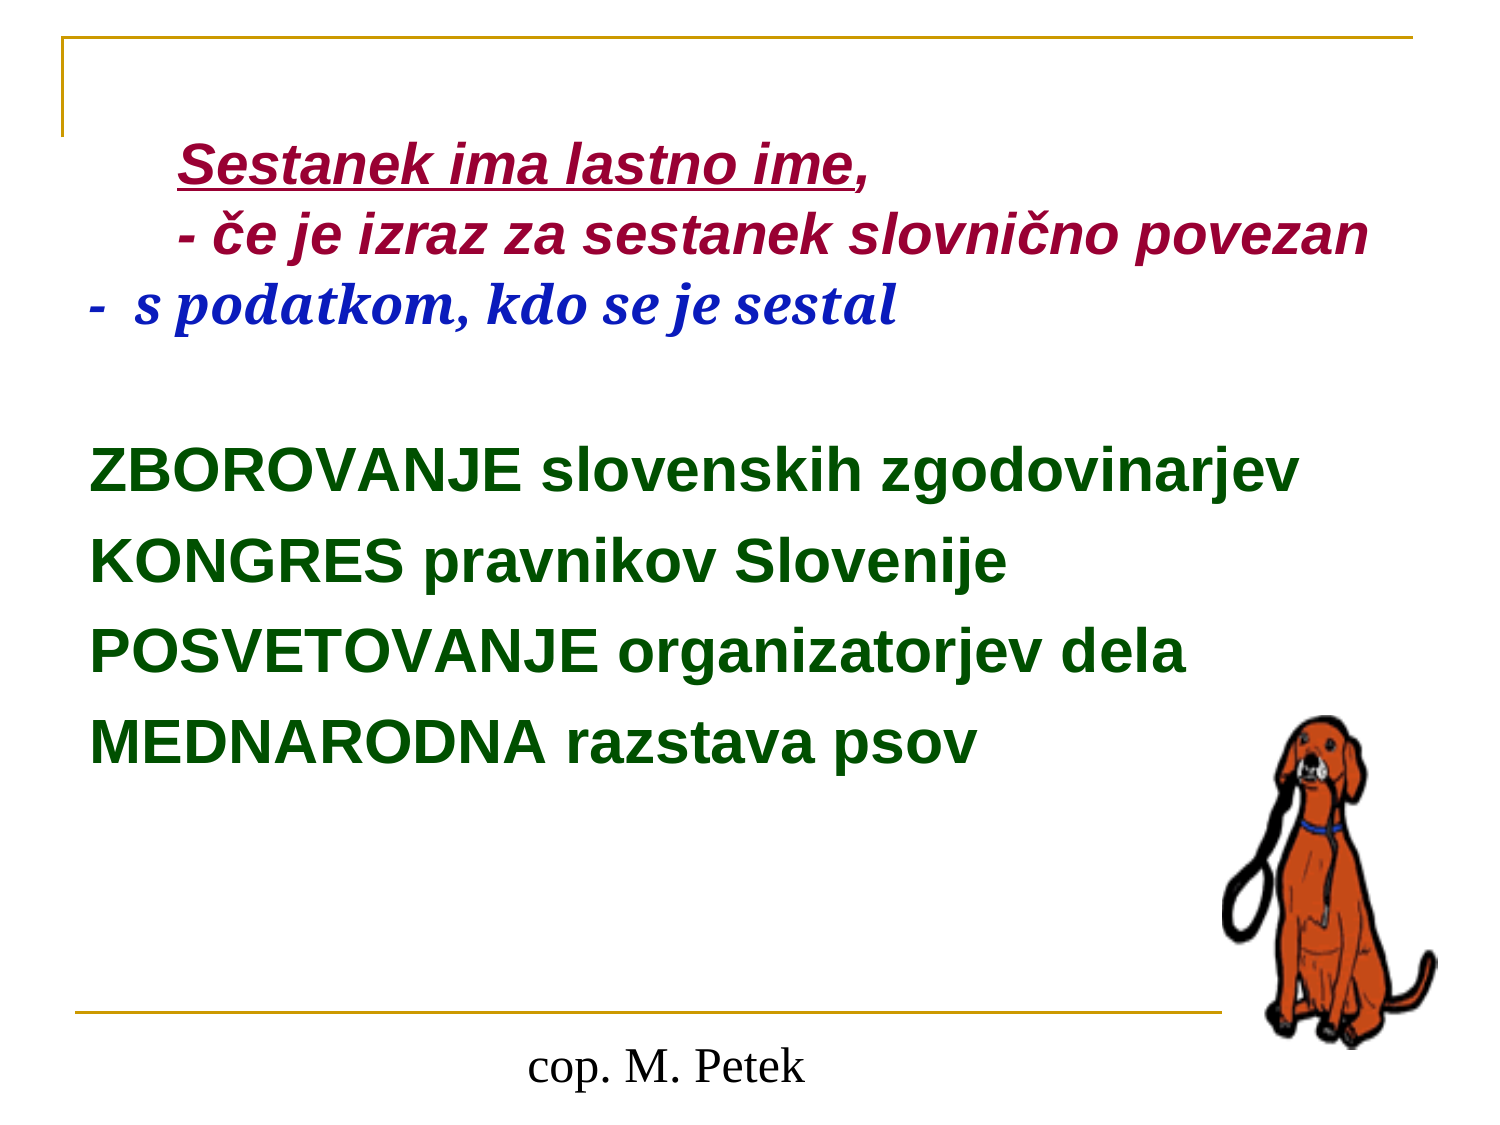

Sestanek ima lastno ime,
- če je izraz za sestanek slovnično povezan
# - s podatkom, kdo se je sestal
ZBOROVANJE slovenskih zgodovinarjev
KONGRES pravnikov Slovenije
POSVETOVANJE organizatorjev dela
MEDNARODNA razstava psov
cop. M. Petek